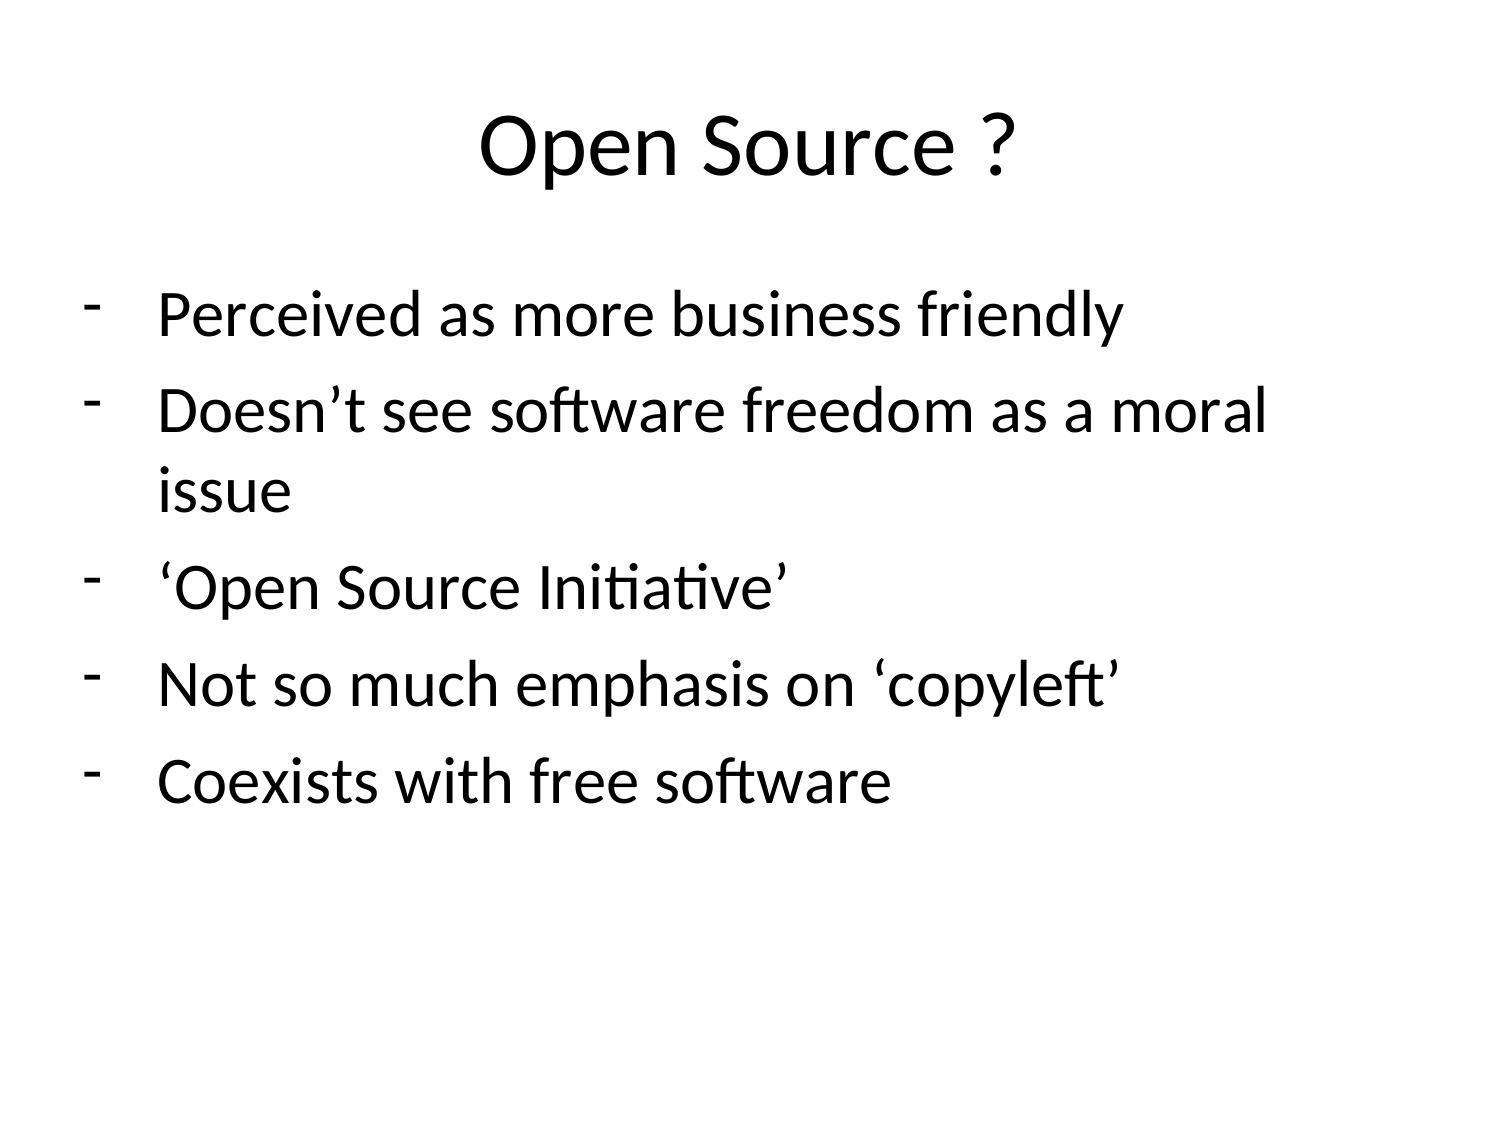

# Open Source ?
Perceived as more business friendly
Doesn’t see software freedom as a moral issue
‘Open Source Initiative’
Not so much emphasis on ‘copyleft’
Coexists with free software